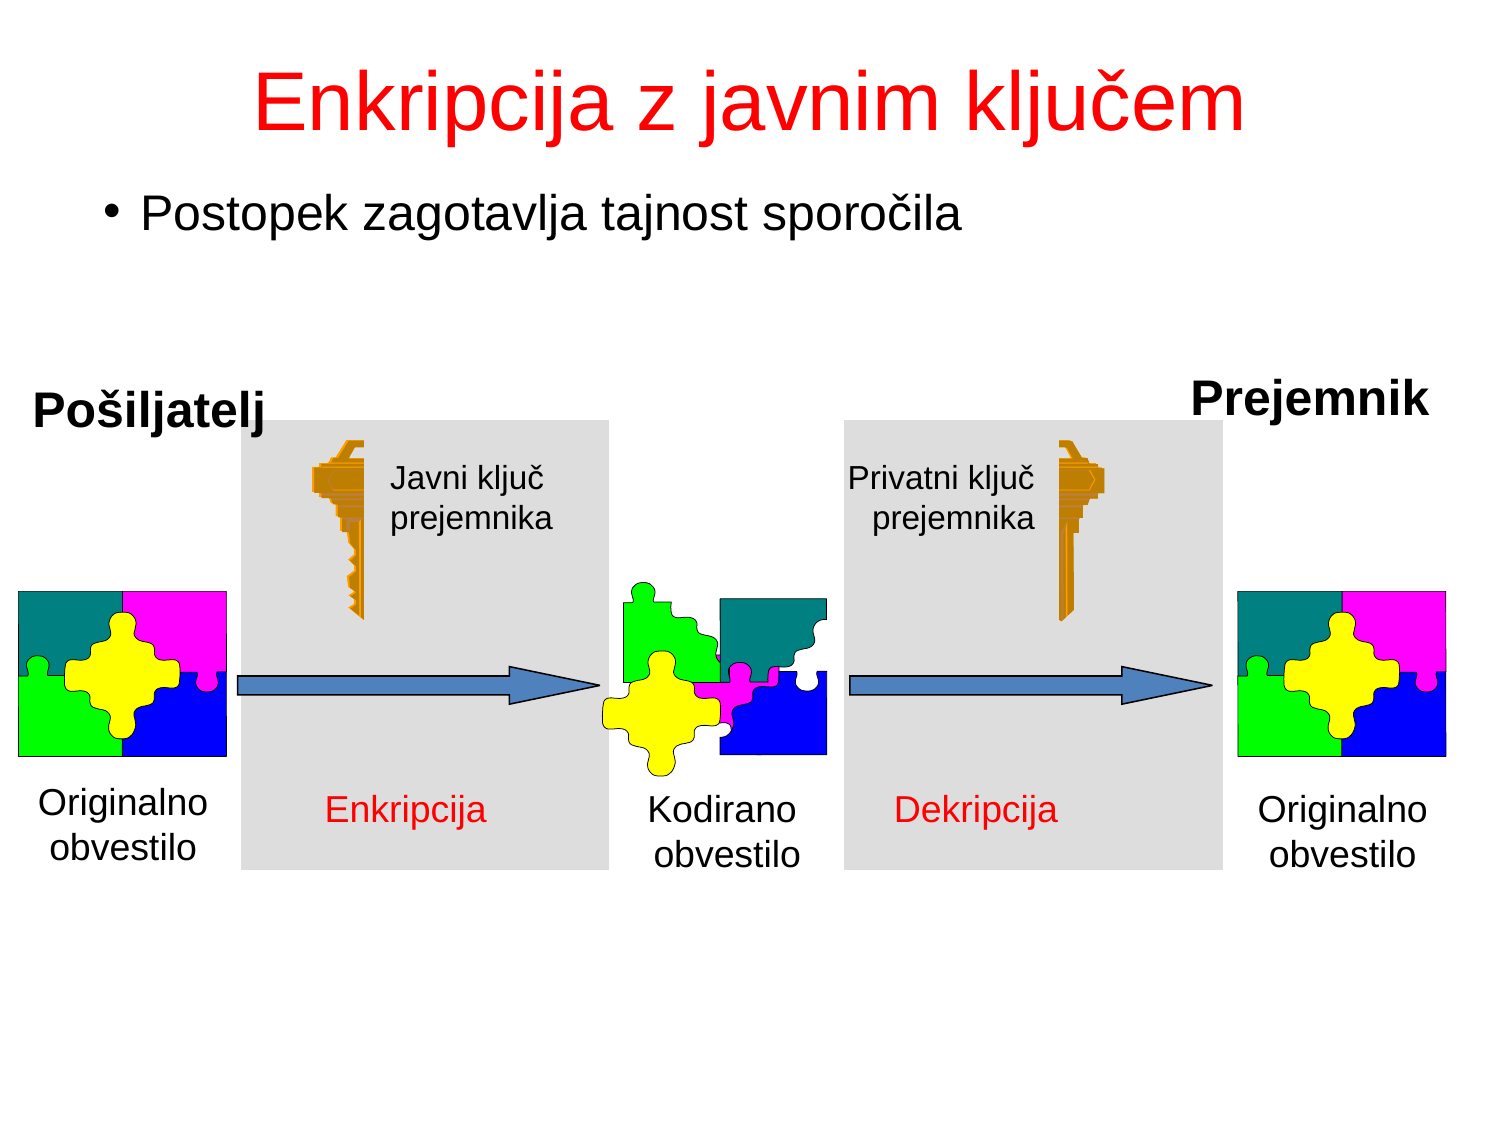

# Enkripcija z javnim ključem
Postopek zagotavlja tajnost sporočila
Prejemnik
Originalno
obvestilo
Pošiljatelj
Originalno
obvestilo
Javni ključ
prejemnika
Privatni ključ
prejemnika
Kodirano
obvestilo
Enkripcija
Dekripcija